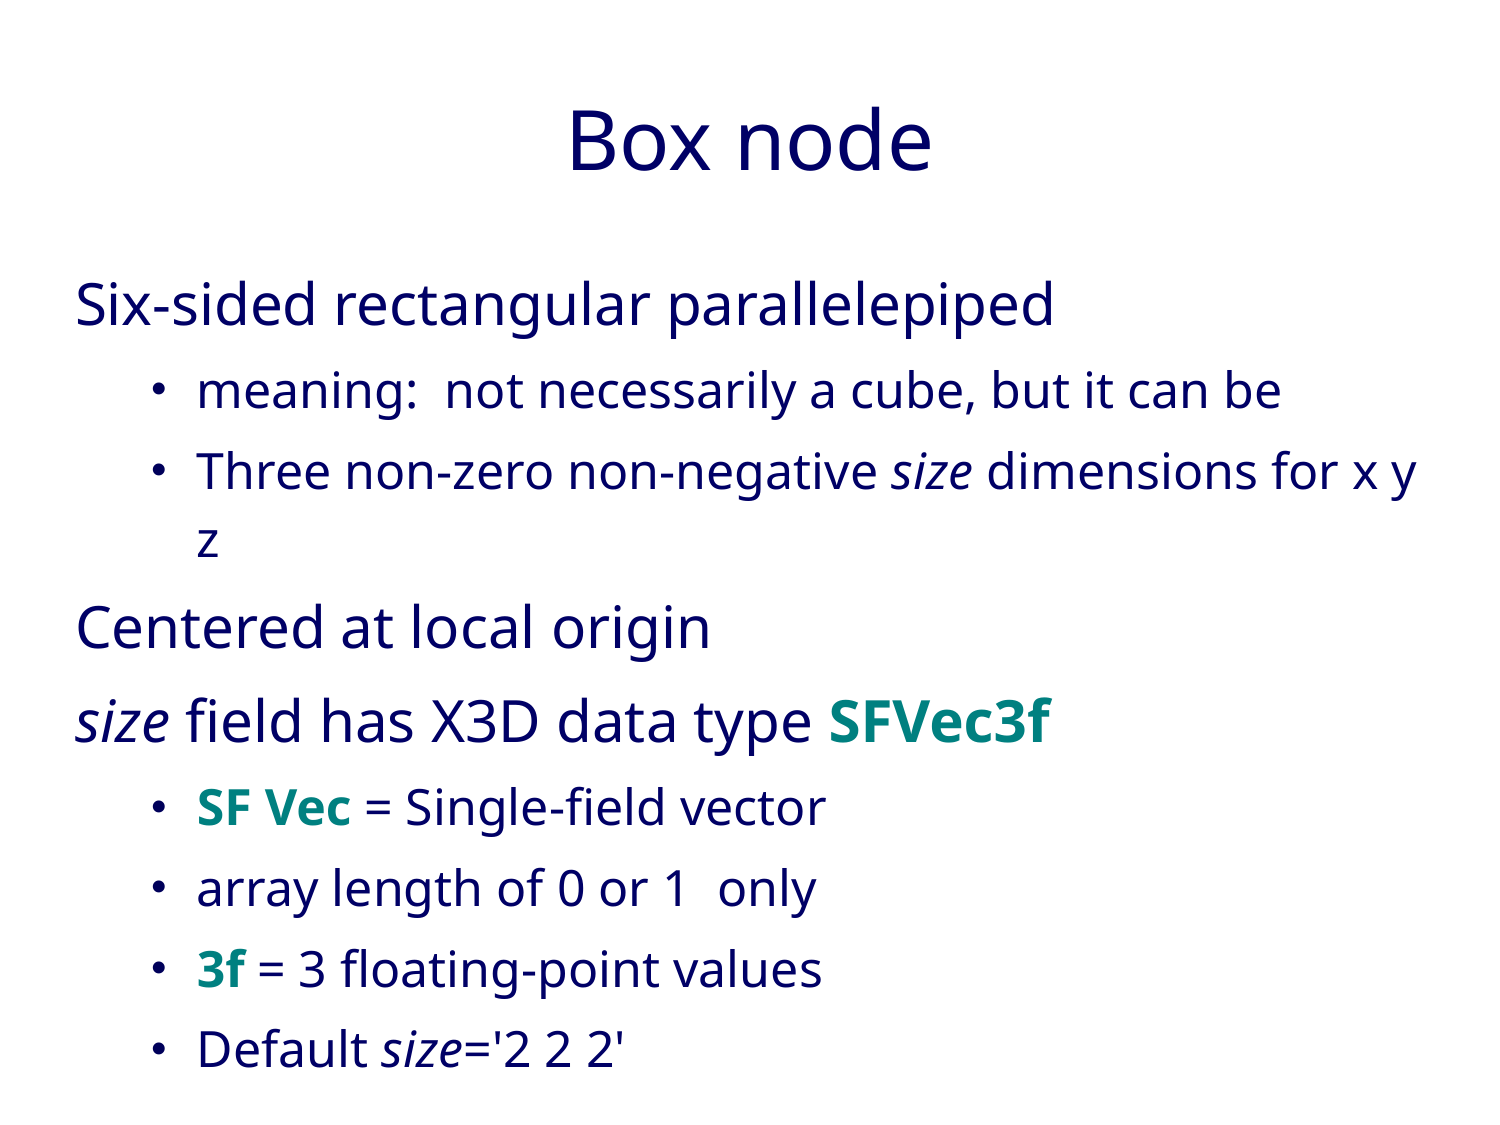

# Box node
Six-sided rectangular parallelepiped
meaning: not necessarily a cube, but it can be
Three non-zero non-negative size dimensions for x y z
Centered at local origin
size field has X3D data type SFVec3f
SF Vec = Single-field vector
array length of 0 or 1 only
3f = 3 floating-point values
Default size='2 2 2'